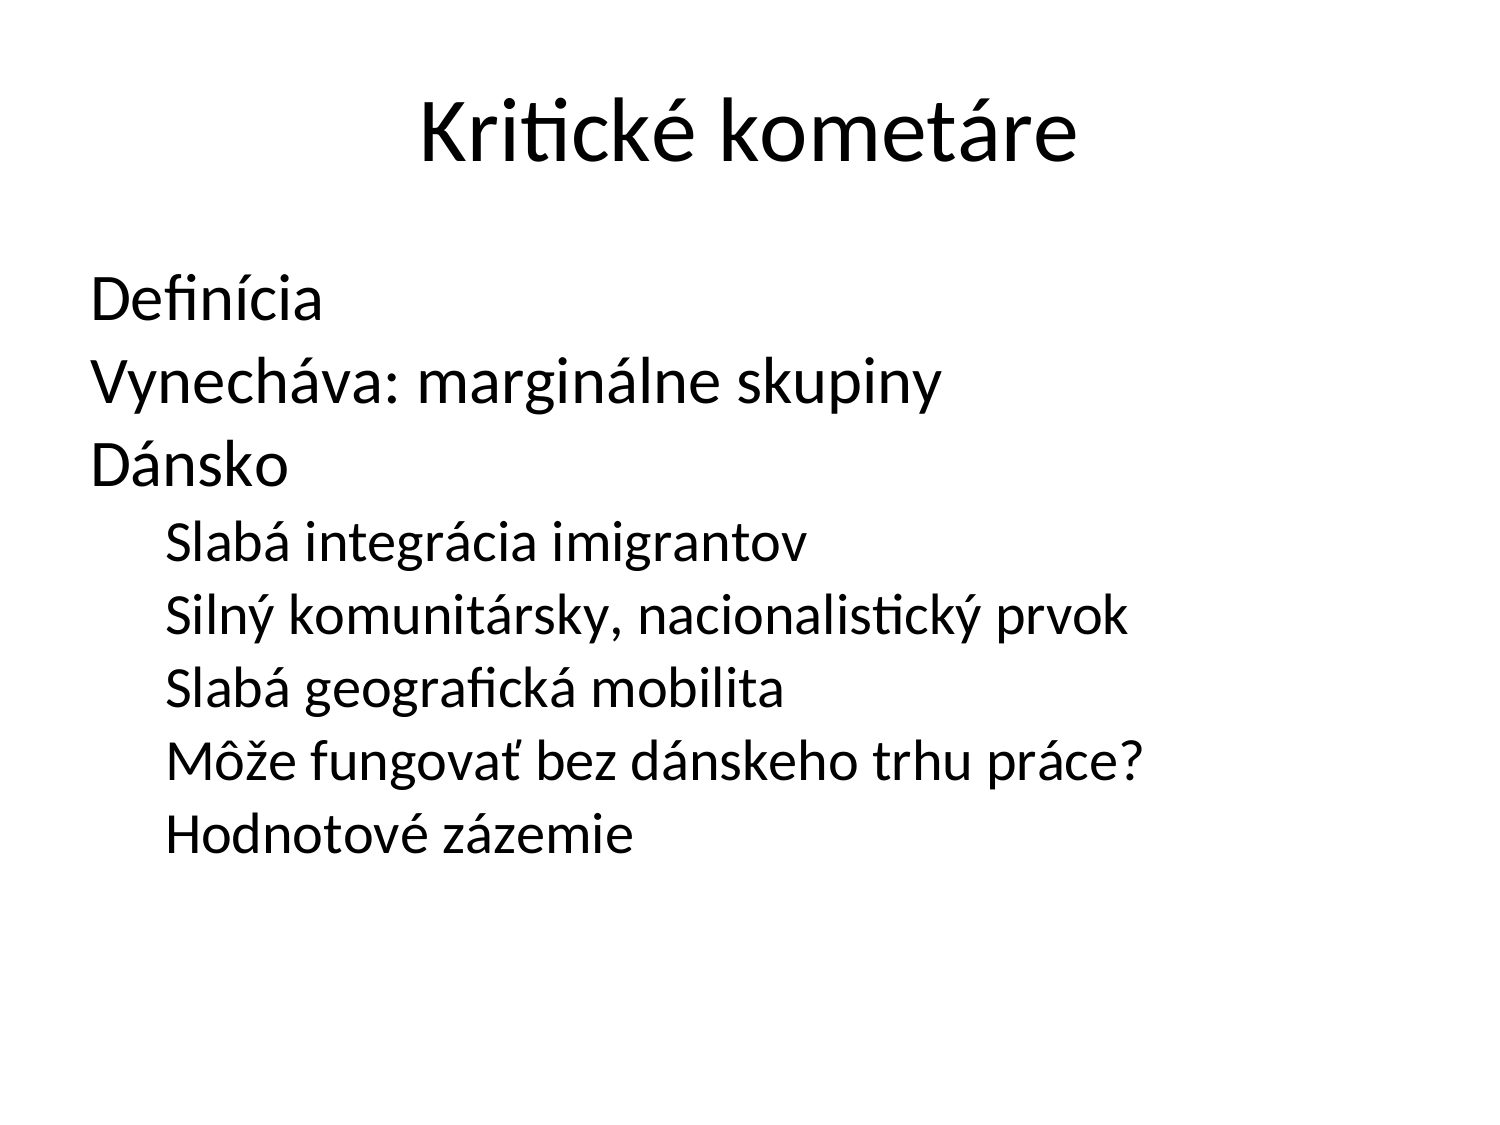

# Kritické kometáre
Definícia
Vynecháva: marginálne skupiny
Dánsko
Slabá integrácia imigrantov
Silný komunitársky, nacionalistický prvok
Slabá geografická mobilita
Môže fungovať bez dánskeho trhu práce?
Hodnotové zázemie